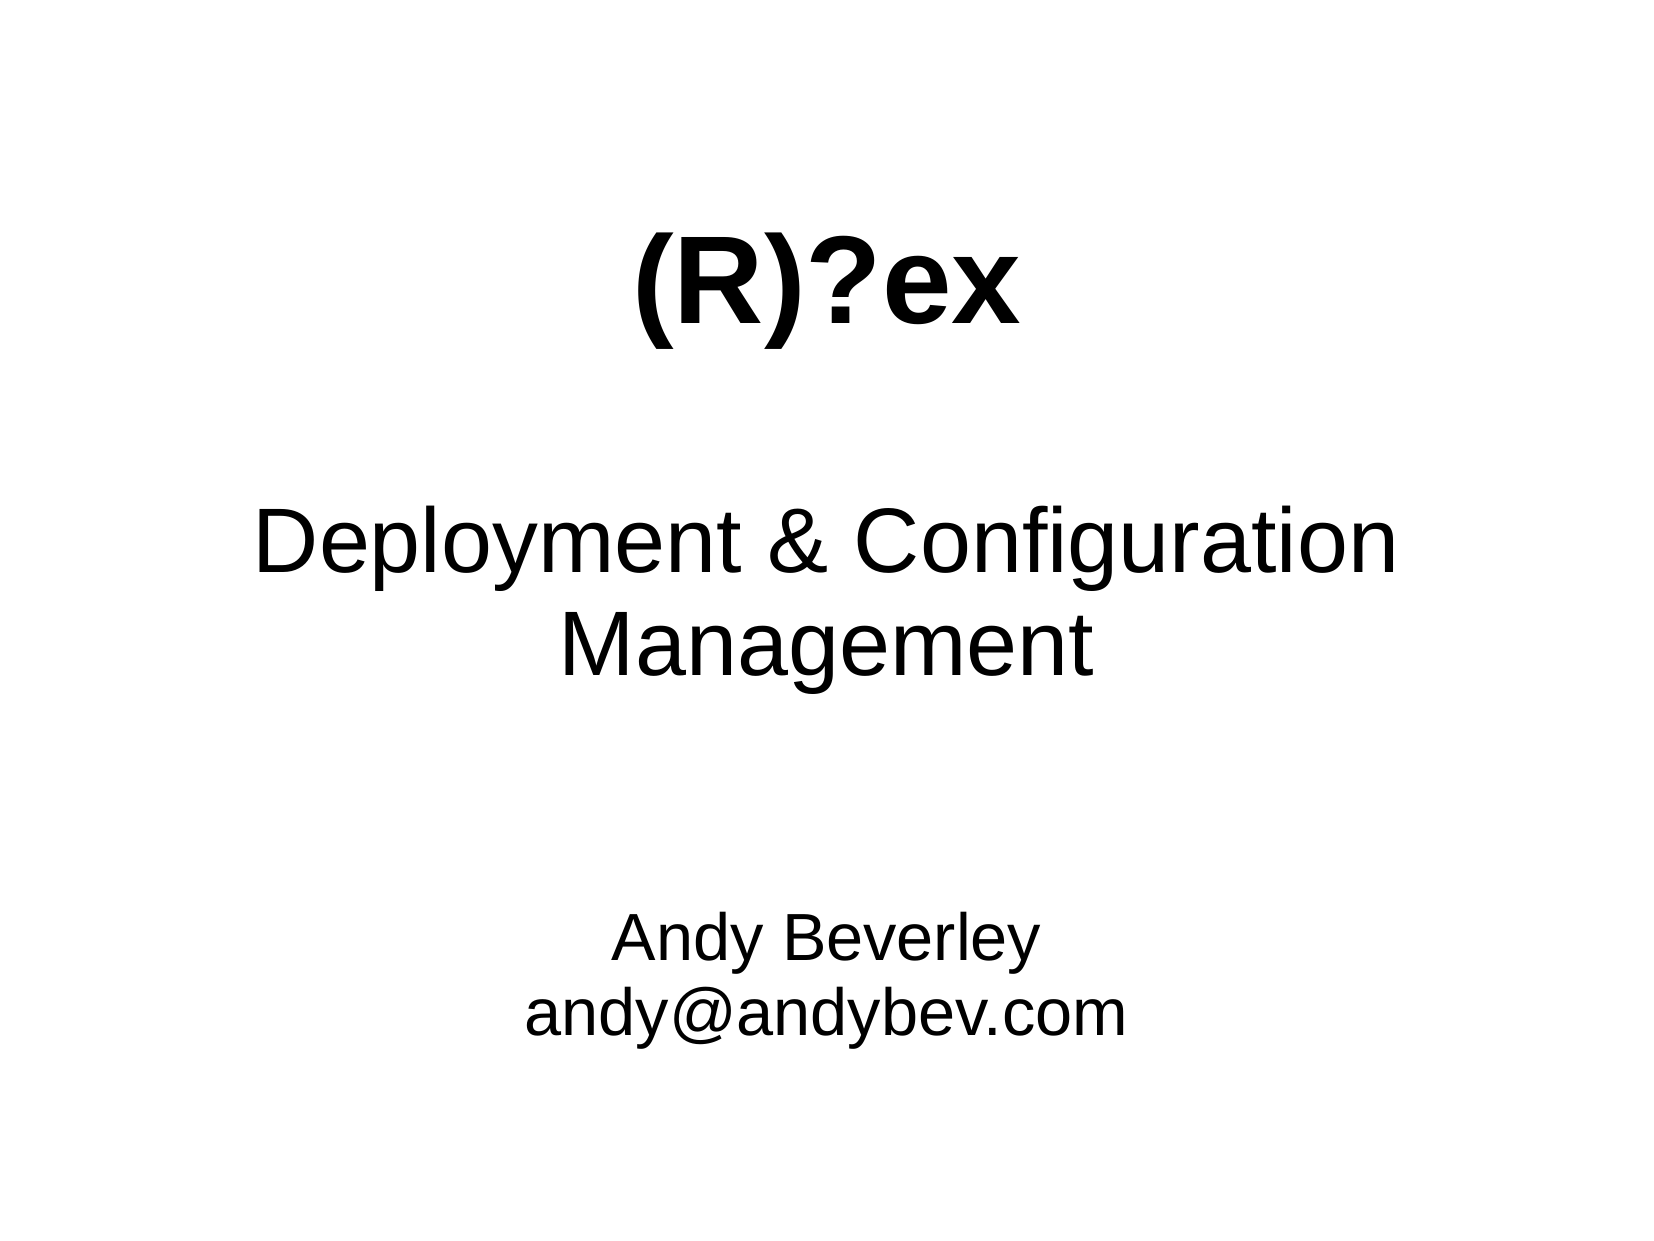

# (R)?ex
Deployment & Configuration Management
Andy Beverley
andy@andybev.com